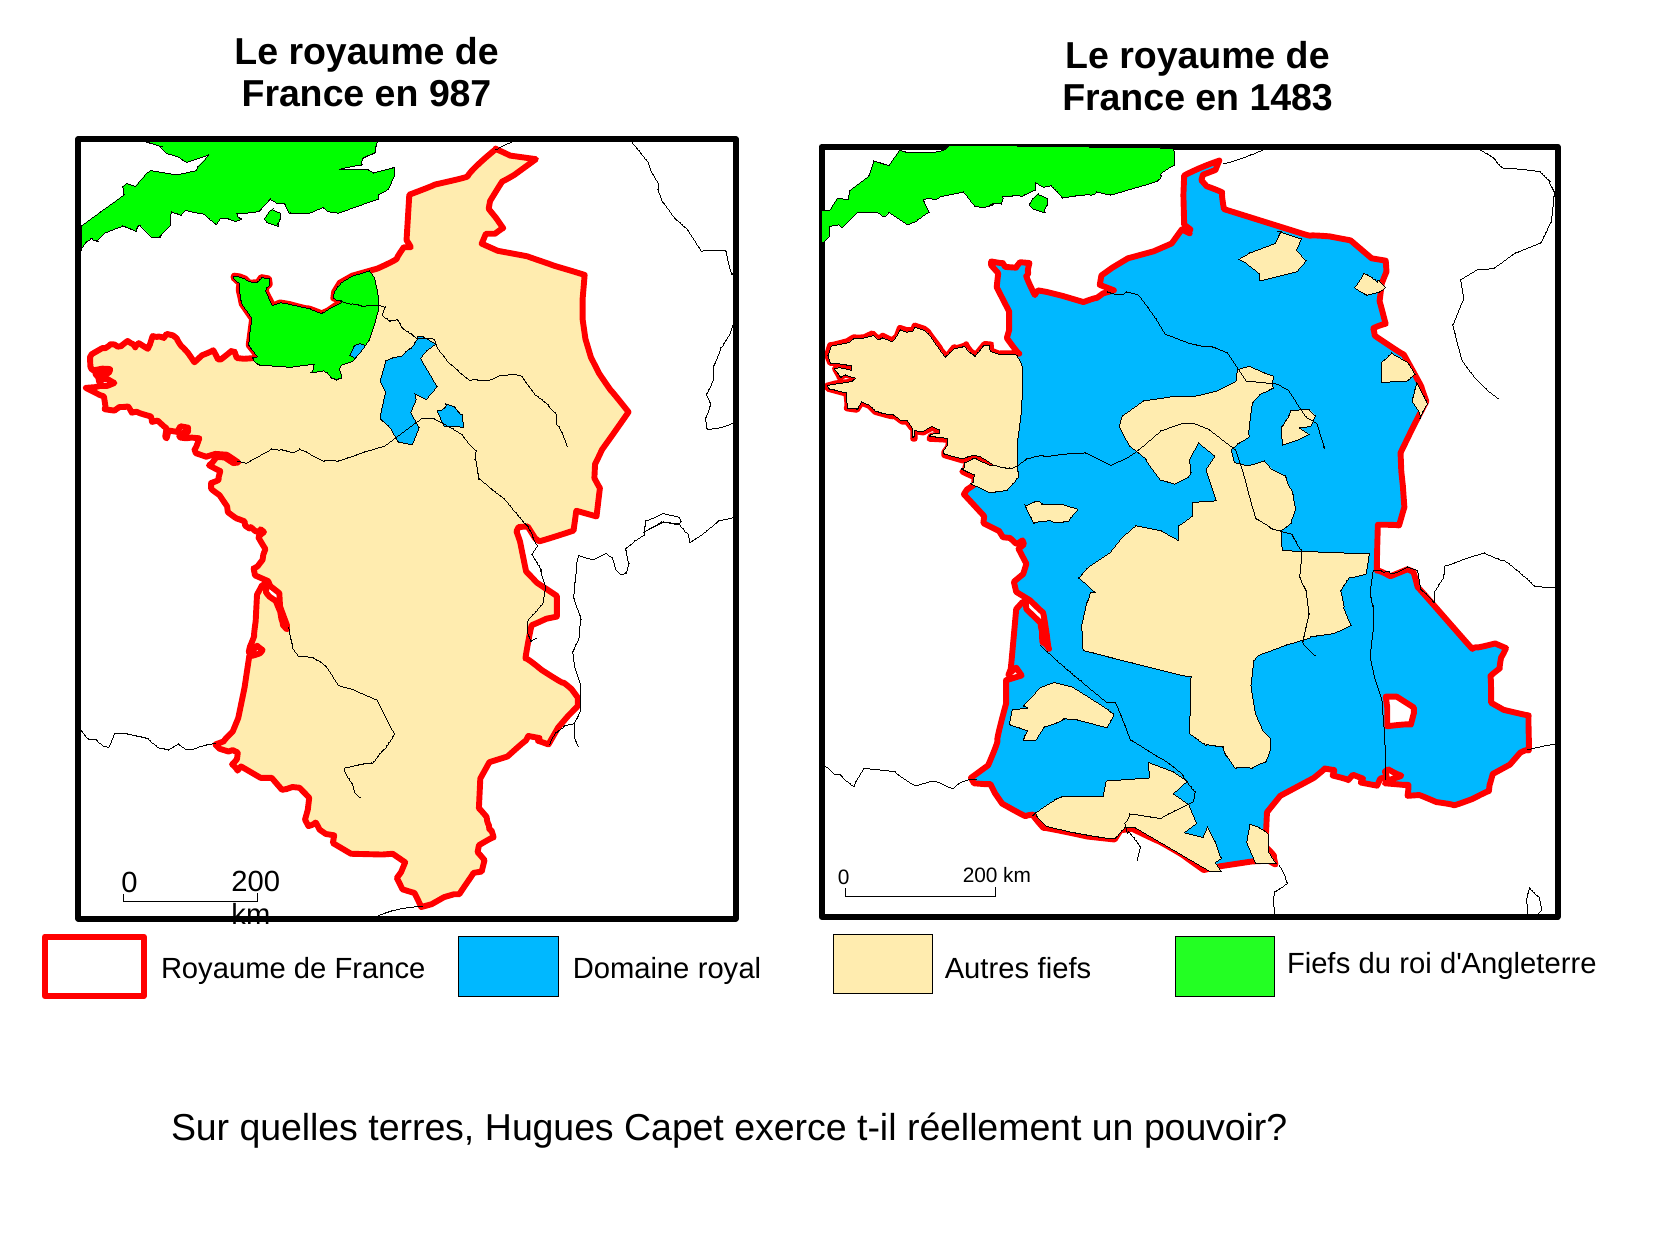

Le royaume de France en 987
Le royaume de France en 1483
200 km
200 km
0
0
Fiefs du roi d'Angleterre
Royaume de France
Domaine royal
Autres fiefs
Sur quelles terres, Hugues Capet exerce t-il réellement un pouvoir?